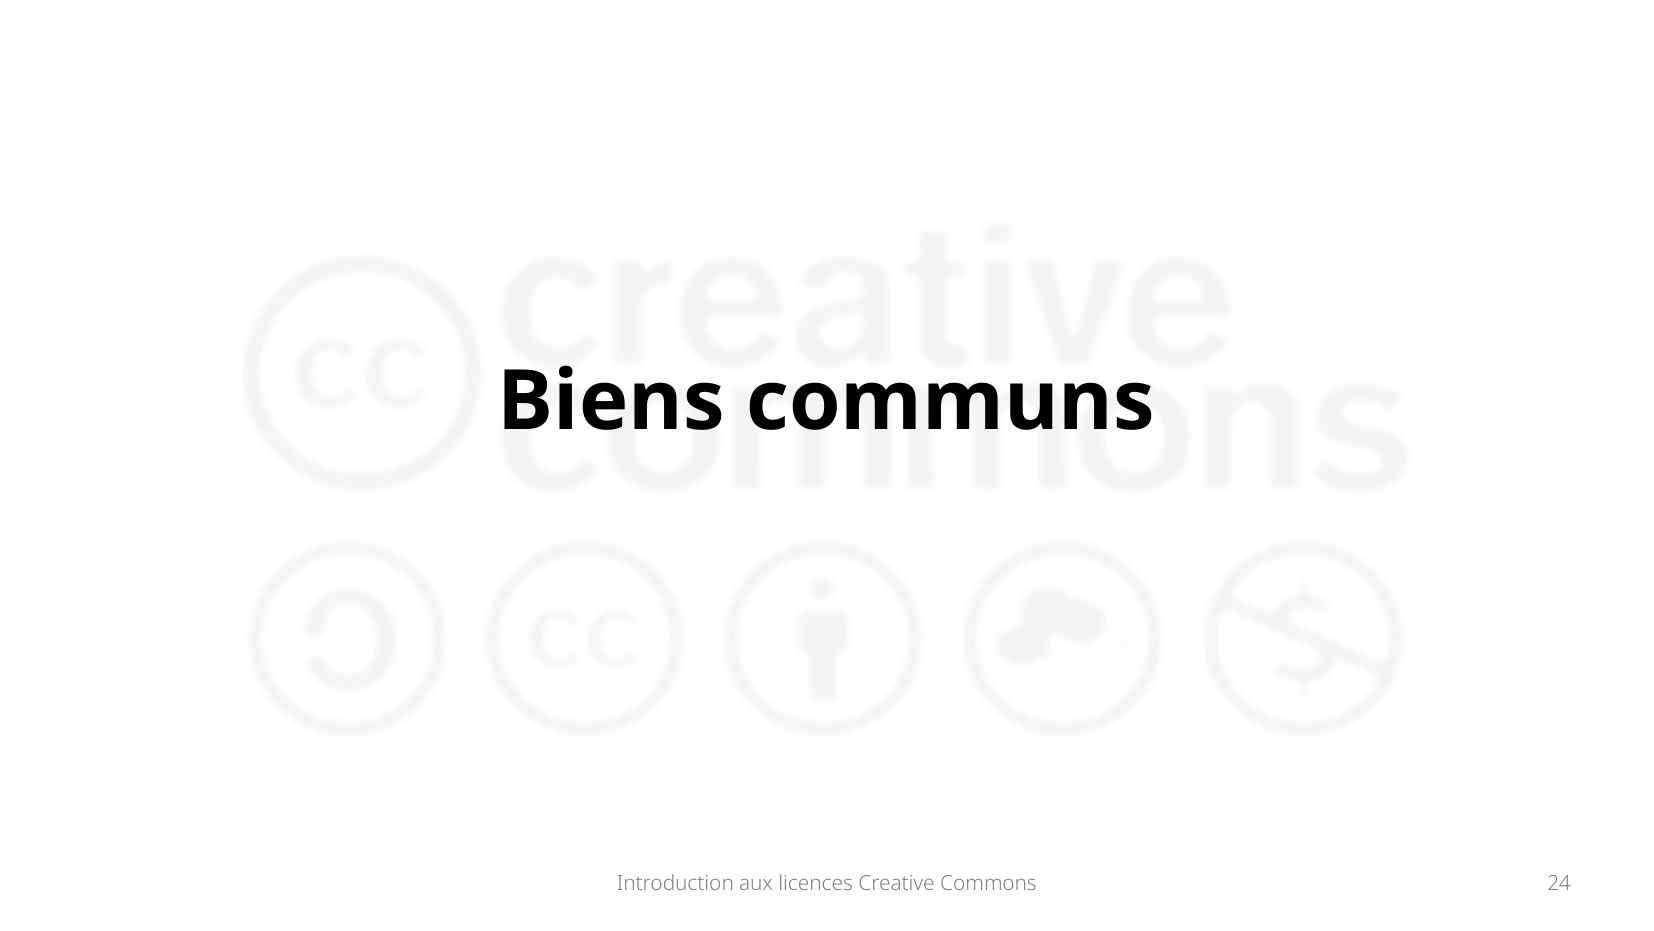

# Biens communs
Introduction aux licences Creative Commons
24